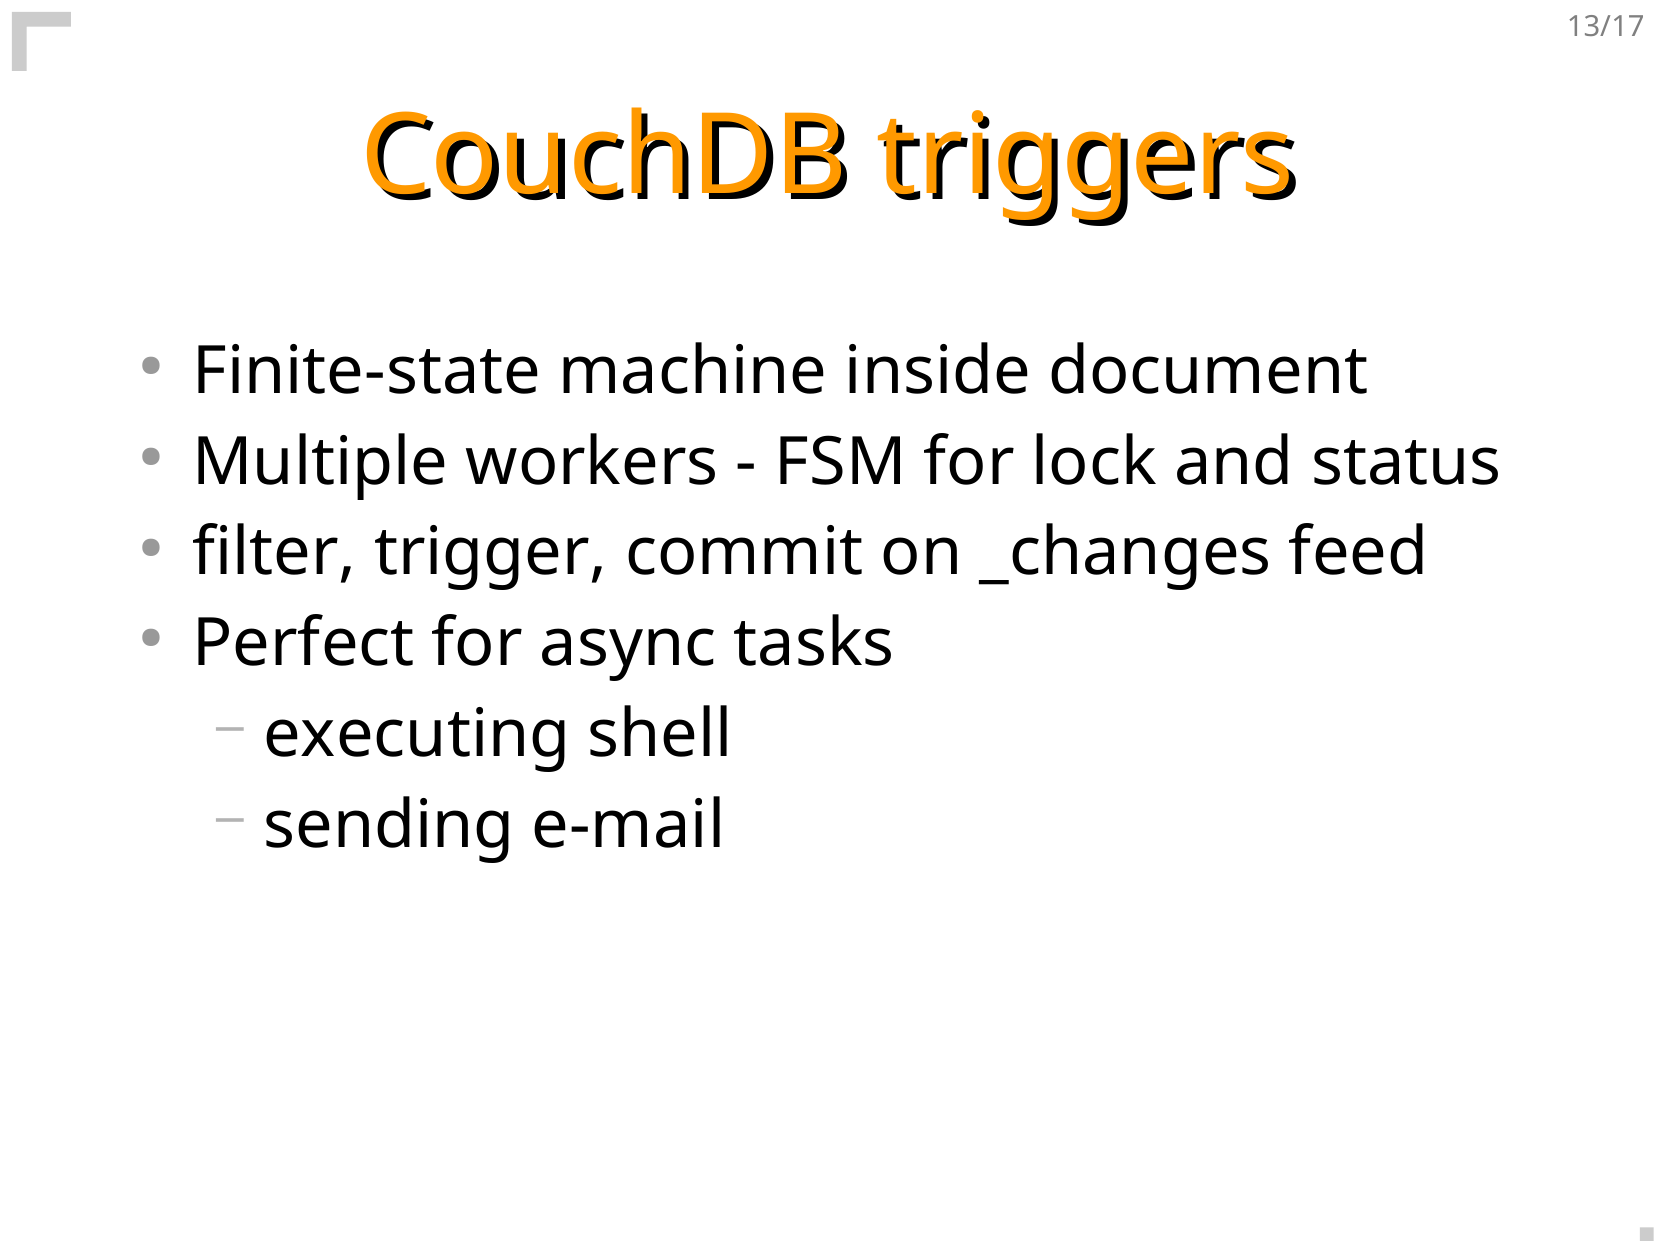

# CouchDB triggers
Finite-state machine inside document
Multiple workers - FSM for lock and status
filter, trigger, commit on _changes feed
Perfect for async tasks
executing shell
sending e-mail